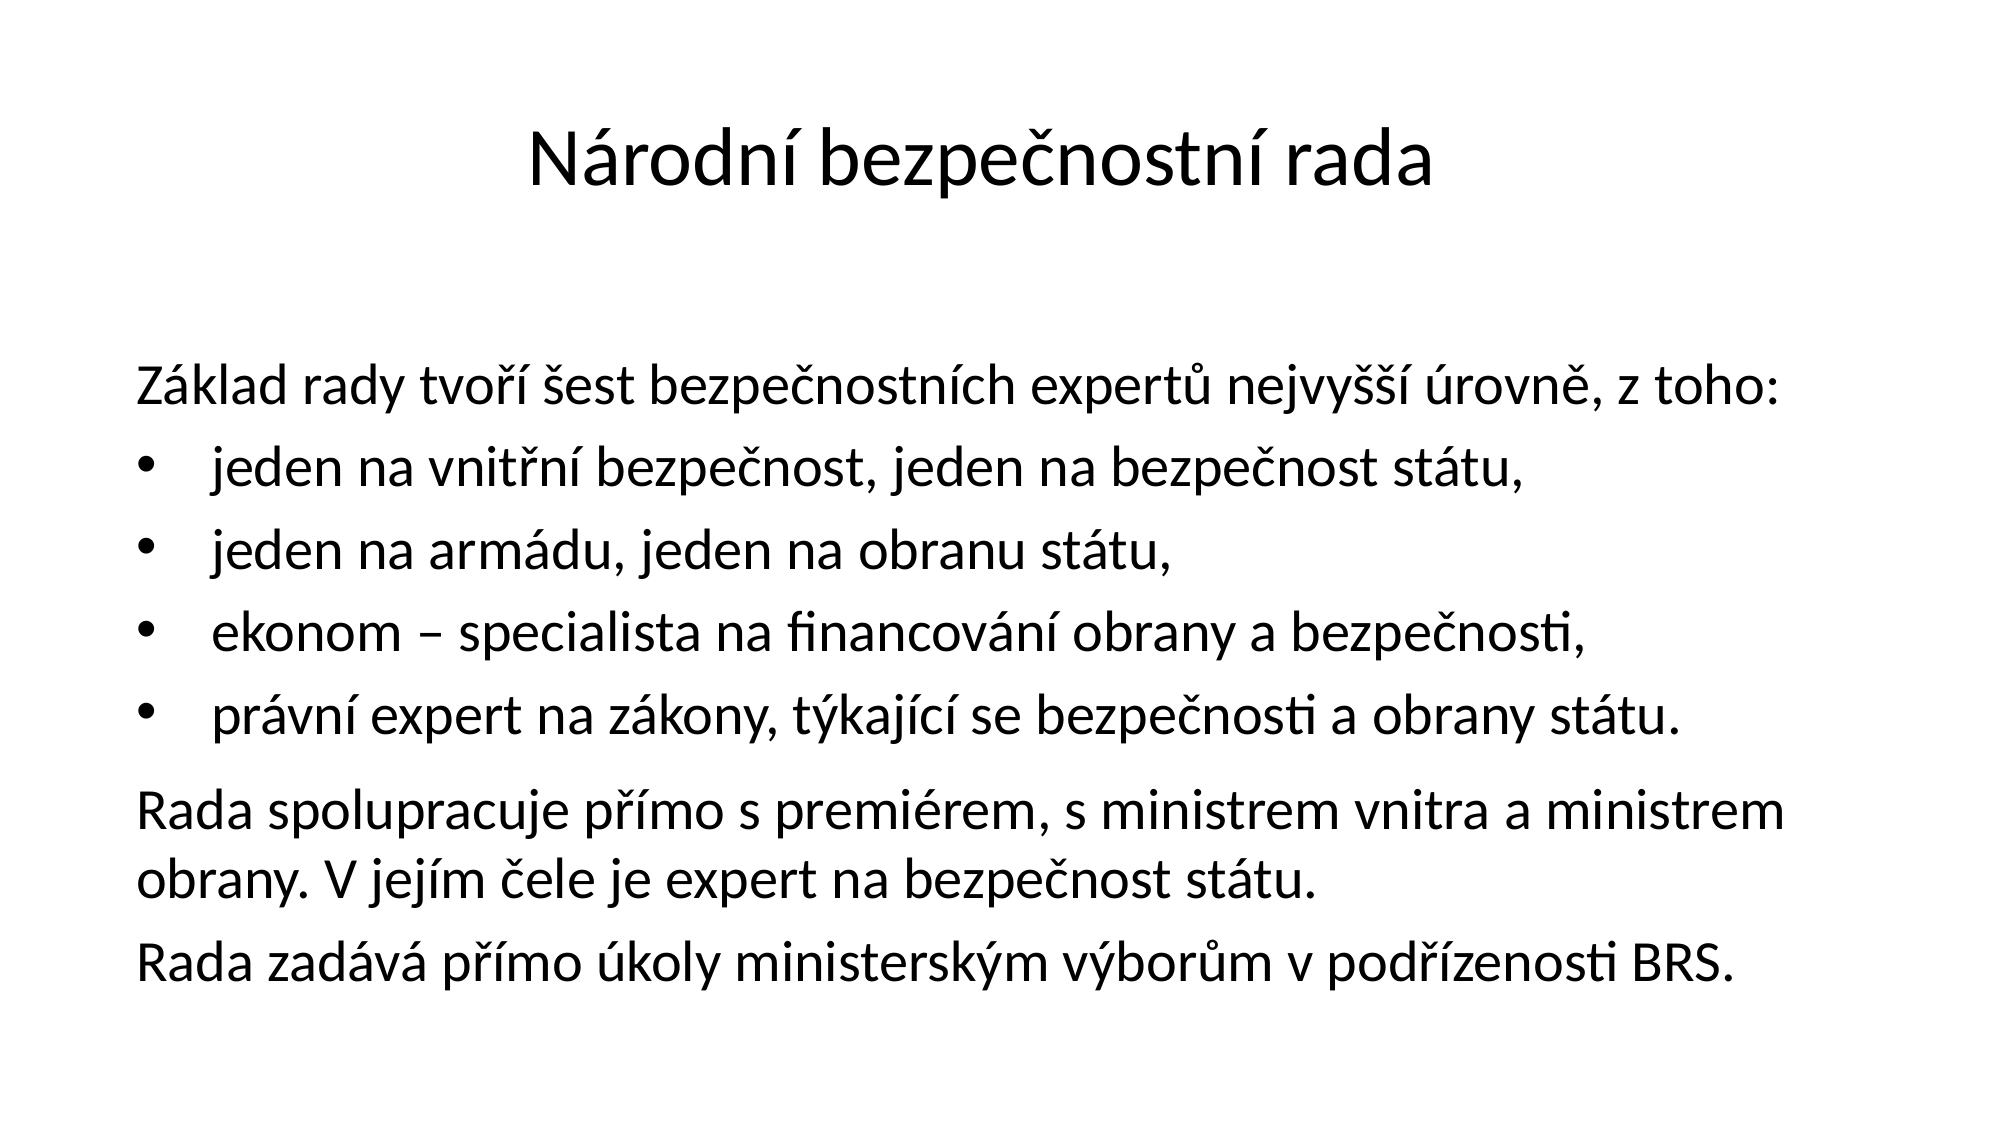

# Národní bezpečnostní rada
Základ rady tvoří šest bezpečnostních expertů nejvyšší úrovně, z toho:
jeden na vnitřní bezpečnost, jeden na bezpečnost státu,
jeden na armádu, jeden na obranu státu,
ekonom – specialista na financování obrany a bezpečnosti,
právní expert na zákony, týkající se bezpečnosti a obrany státu.
Rada spolupracuje přímo s premiérem, s ministrem vnitra a ministrem obrany. V jejím čele je expert na bezpečnost státu.
Rada zadává přímo úkoly ministerským výborům v podřízenosti BRS.